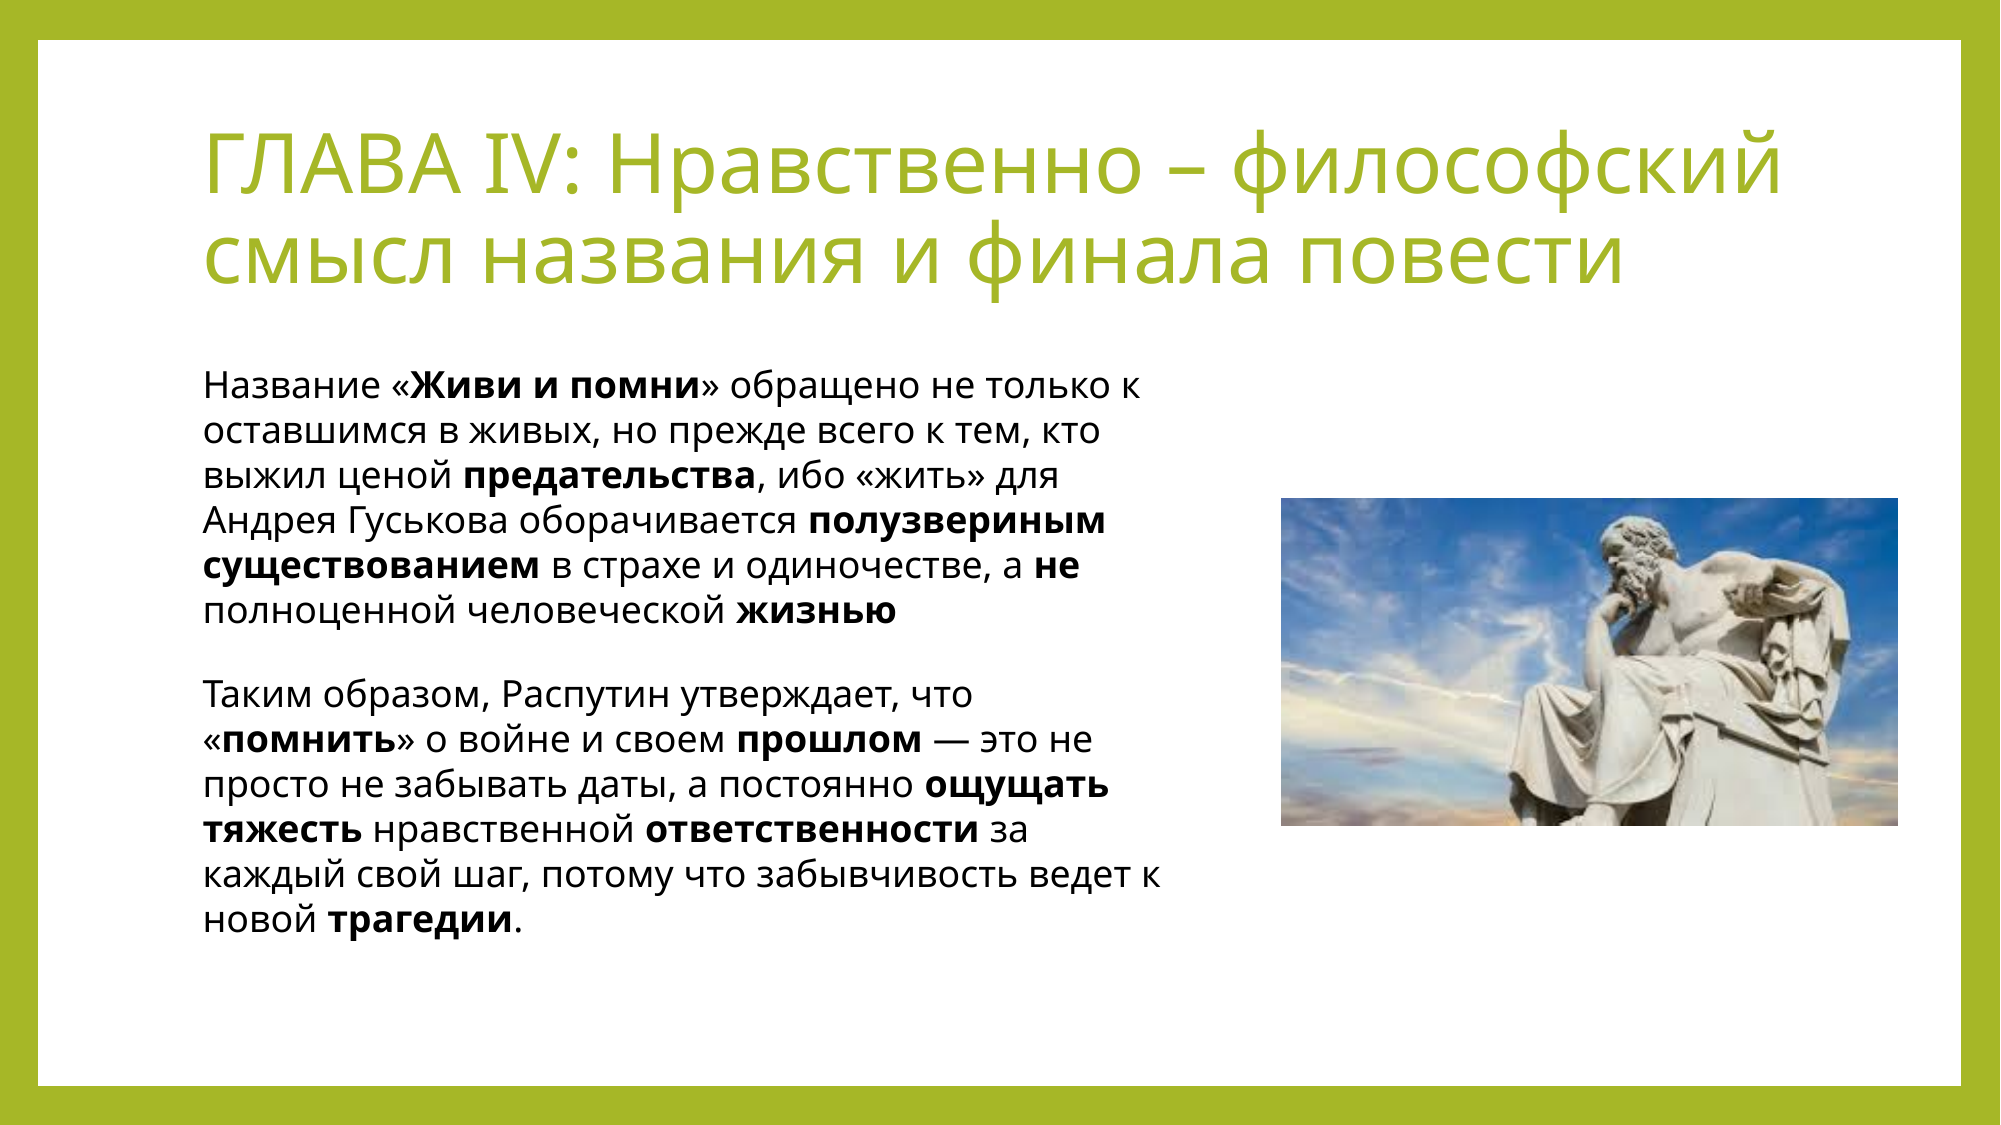

# ГЛАВА IV: Нравственно – философский смысл названия и финала повести
Название «Живи и помни» обращено не только к оставшимся в живых, но прежде всего к тем, кто выжил ценой предательства, ибо «жить» для Андрея Гуськова оборачивается полузвериным существованием в страхе и одиночестве, а не полноценной человеческой жизнью
Таким образом, Распутин утверждает, что «помнить» о войне и своем прошлом — это не просто не забывать даты, а постоянно ощущать тяжесть нравственной ответственности за каждый свой шаг, потому что забывчивость ведет к новой трагедии.